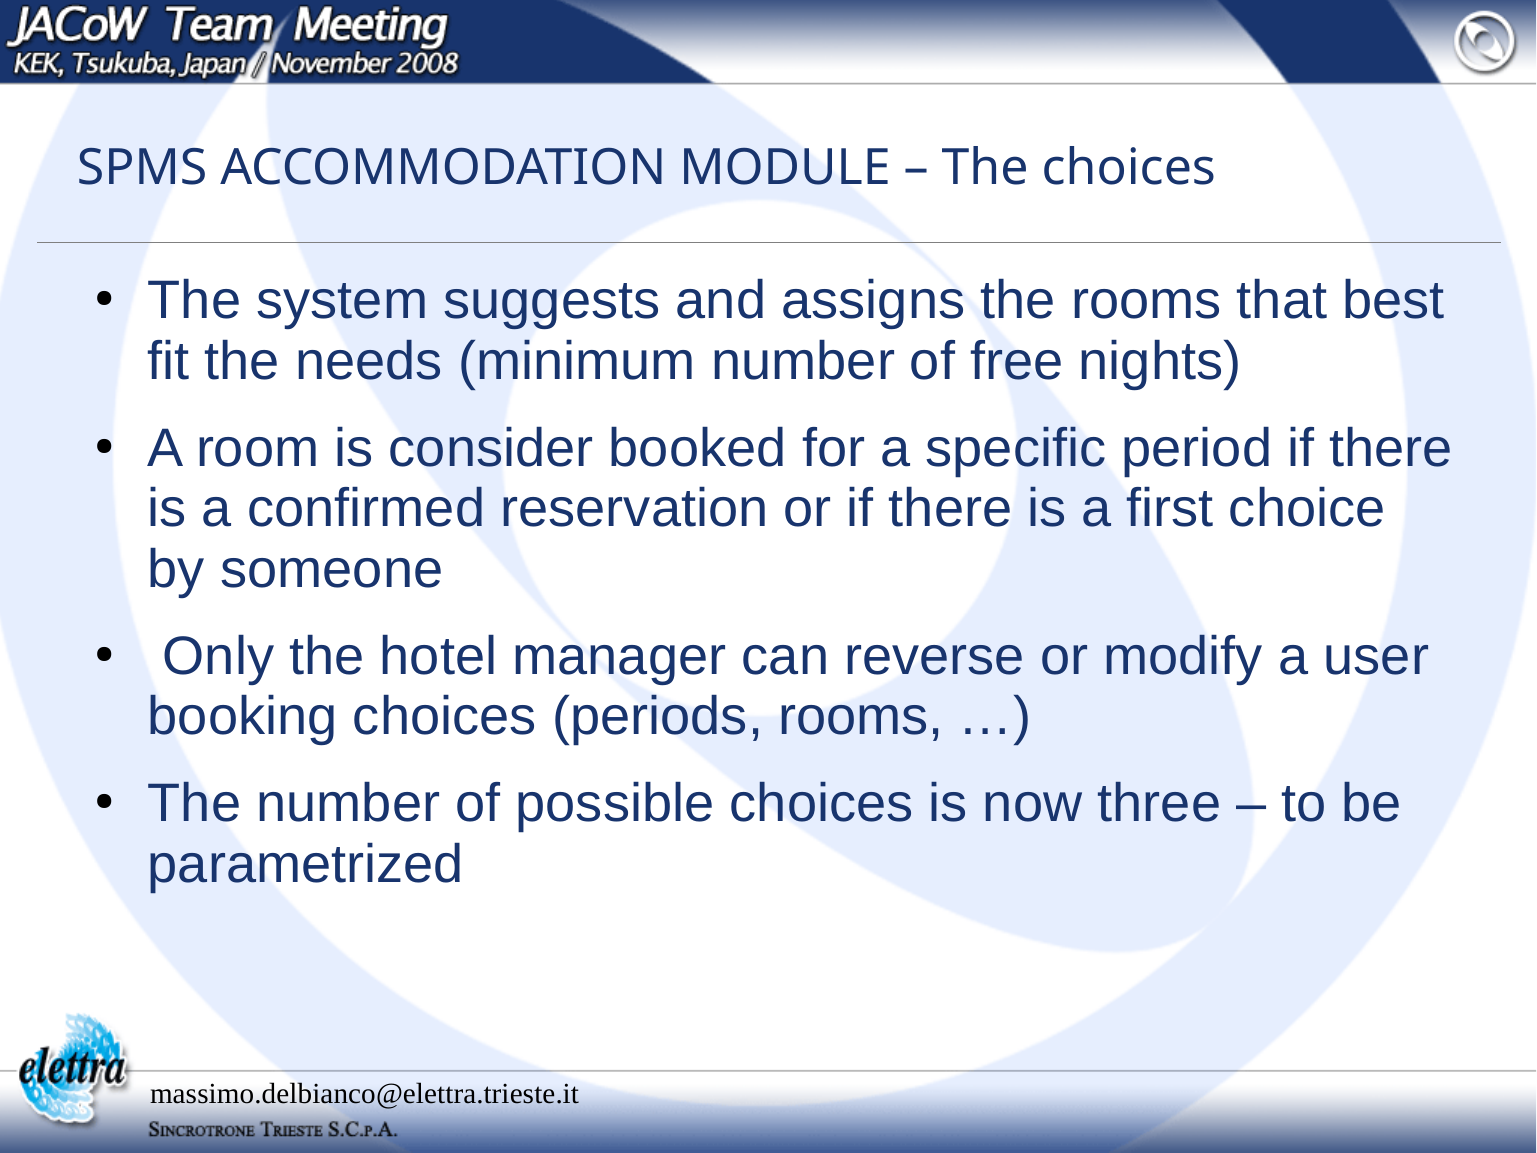

# SPMS ACCOMMODATION MODULE – The choices
The system suggests and assigns the rooms that best fit the needs (minimum number of free nights)
A room is consider booked for a specific period if there is a confirmed reservation or if there is a first choice by someone
 Only the hotel manager can reverse or modify a user booking choices (periods, rooms, …)
The number of possible choices is now three – to be parametrized